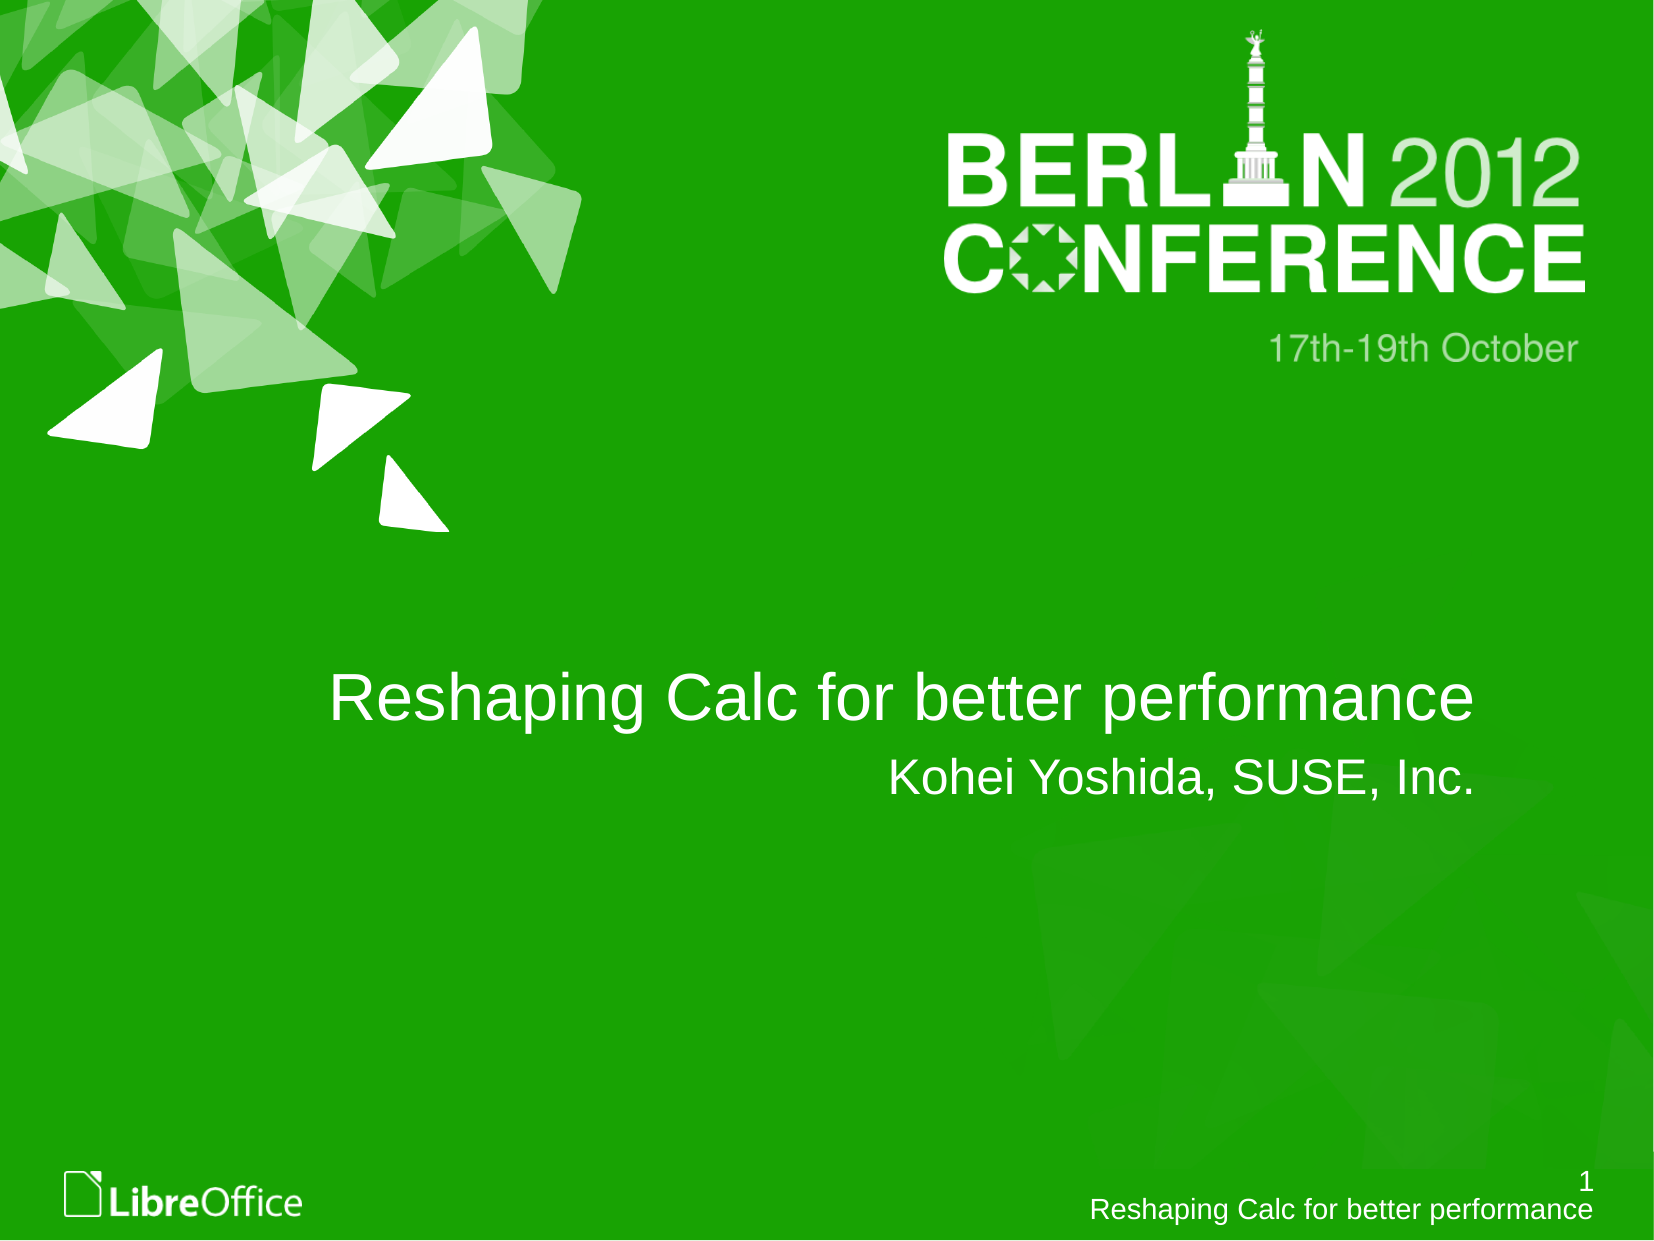

# Reshaping Calc for better performance
Kohei Yoshida, SUSE, Inc.
1
Reshaping Calc for better performance